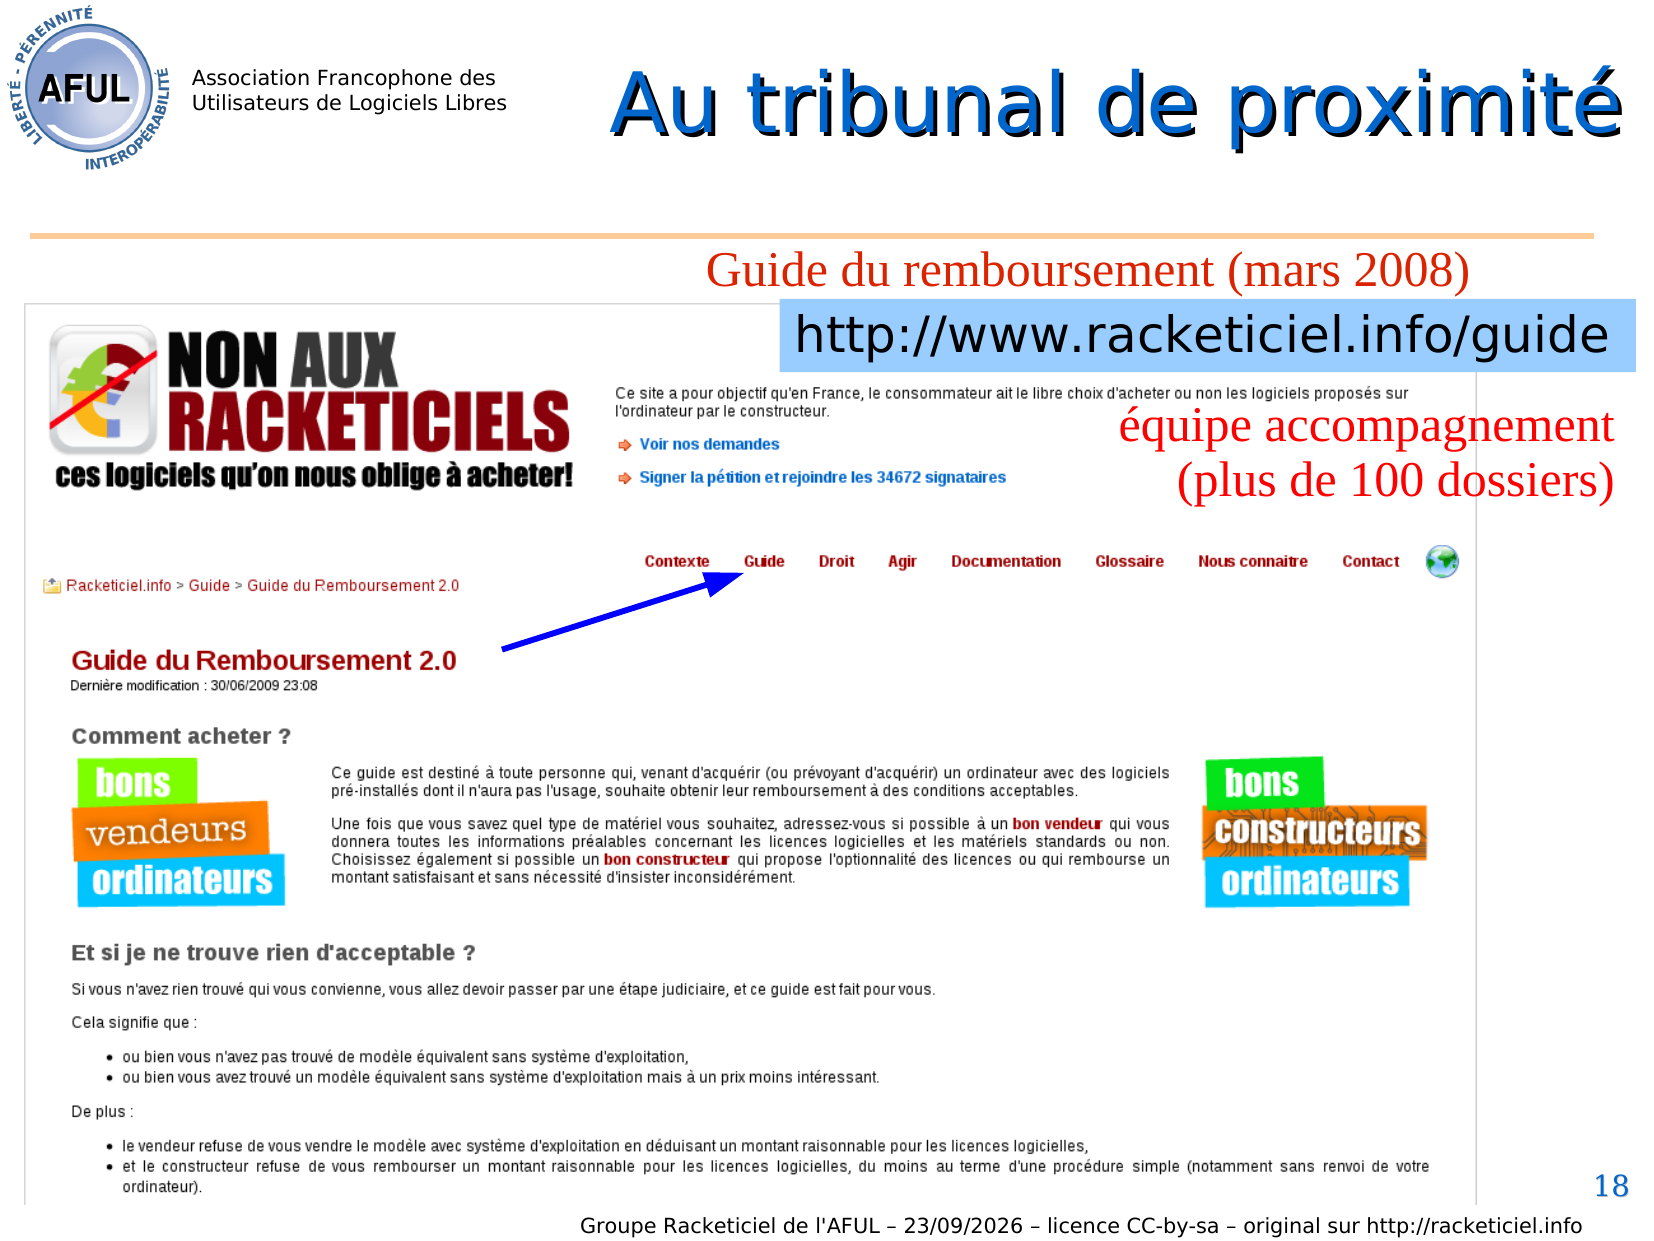

# Au tribunal de proximité
Guide du remboursement (mars 2008)
http://www.racketiciel.info/guide
équipe accompagnement
(plus de 100 dossiers)
18